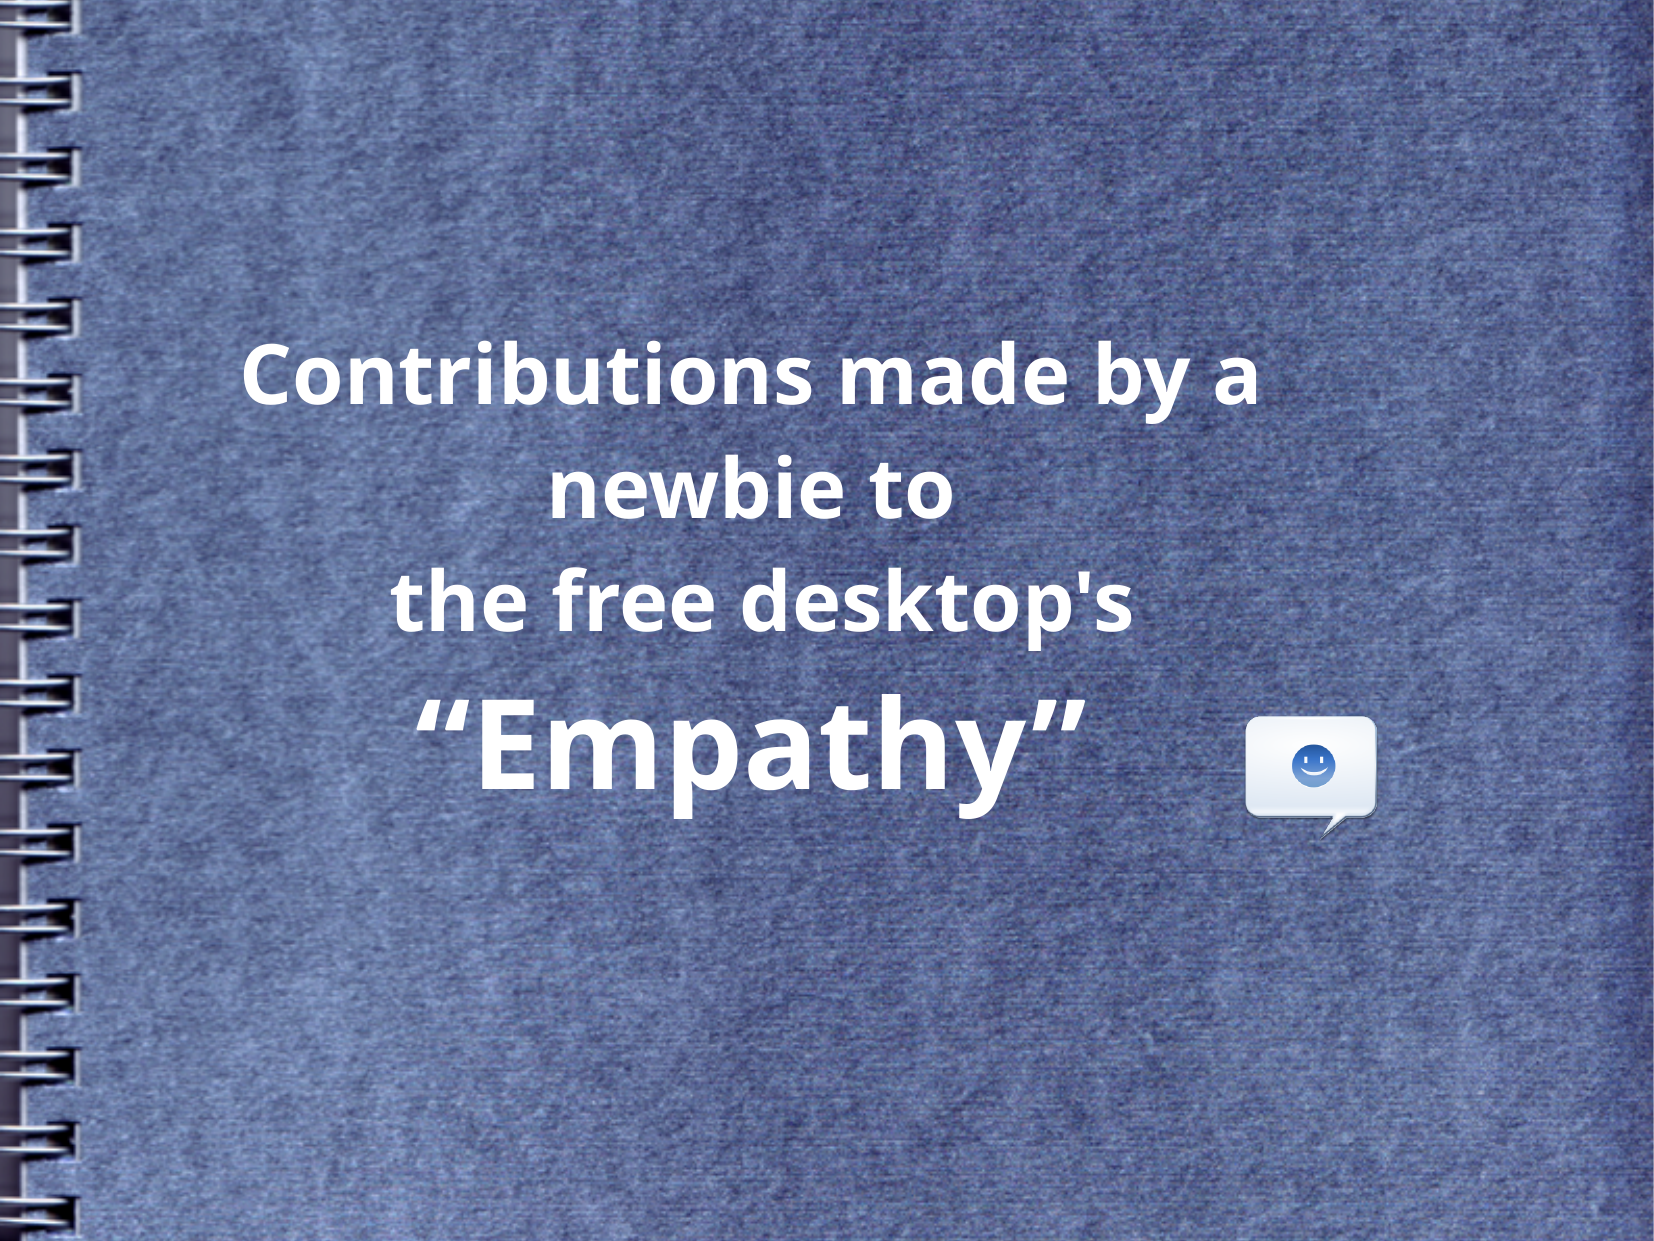

Contributions made by a newbie to
 the free desktop's
“Empathy”